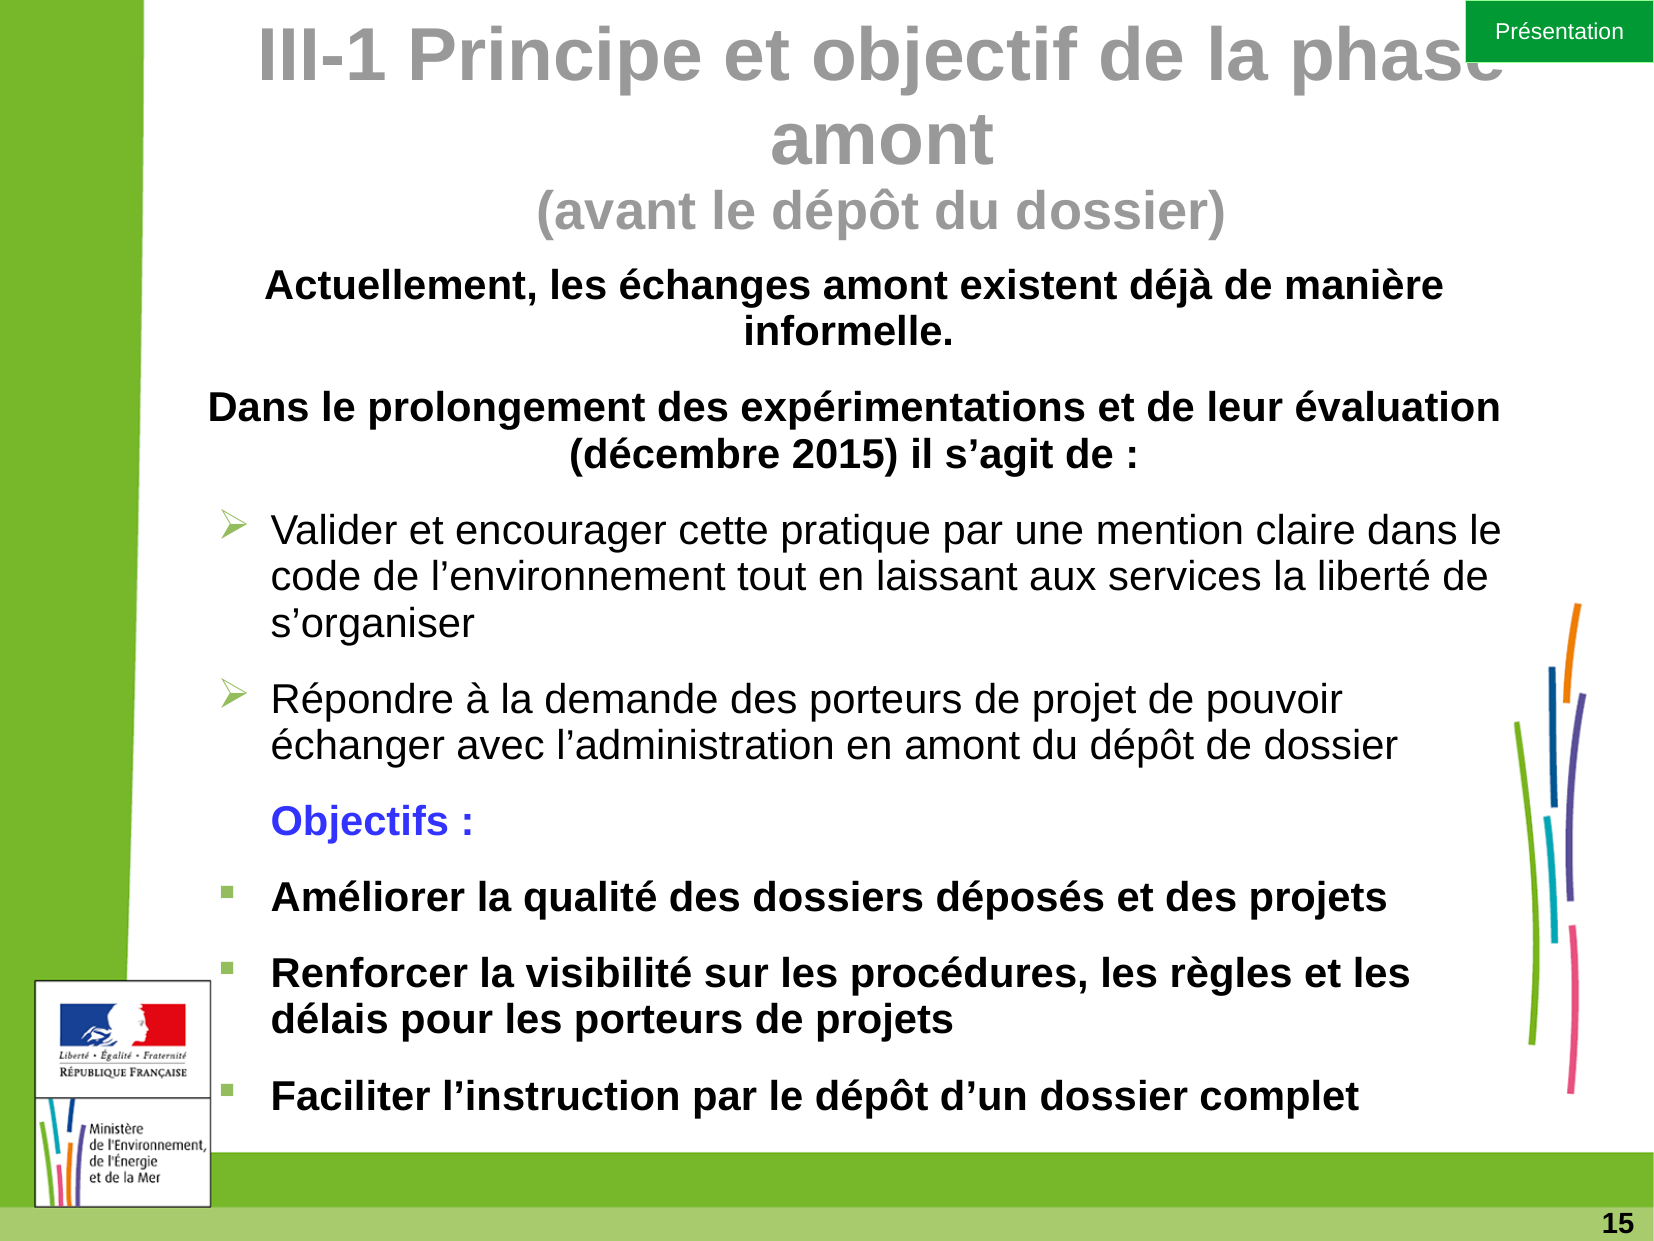

Présentation
# III-1 Principe et objectif de la phase amont (avant le dépôt du dossier)
Actuellement, les échanges amont existent déjà de manière informelle.
Dans le prolongement des expérimentations et de leur évaluation (décembre 2015) il s’agit de :
Valider et encourager cette pratique par une mention claire dans le code de l’environnement tout en laissant aux services la liberté de s’organiser
Répondre à la demande des porteurs de projet de pouvoir échanger avec l’administration en amont du dépôt de dossier
Objectifs :
Améliorer la qualité des dossiers déposés et des projets
Renforcer la visibilité sur les procédures, les règles et les délais pour les porteurs de projets
Faciliter l’instruction par le dépôt d’un dossier complet